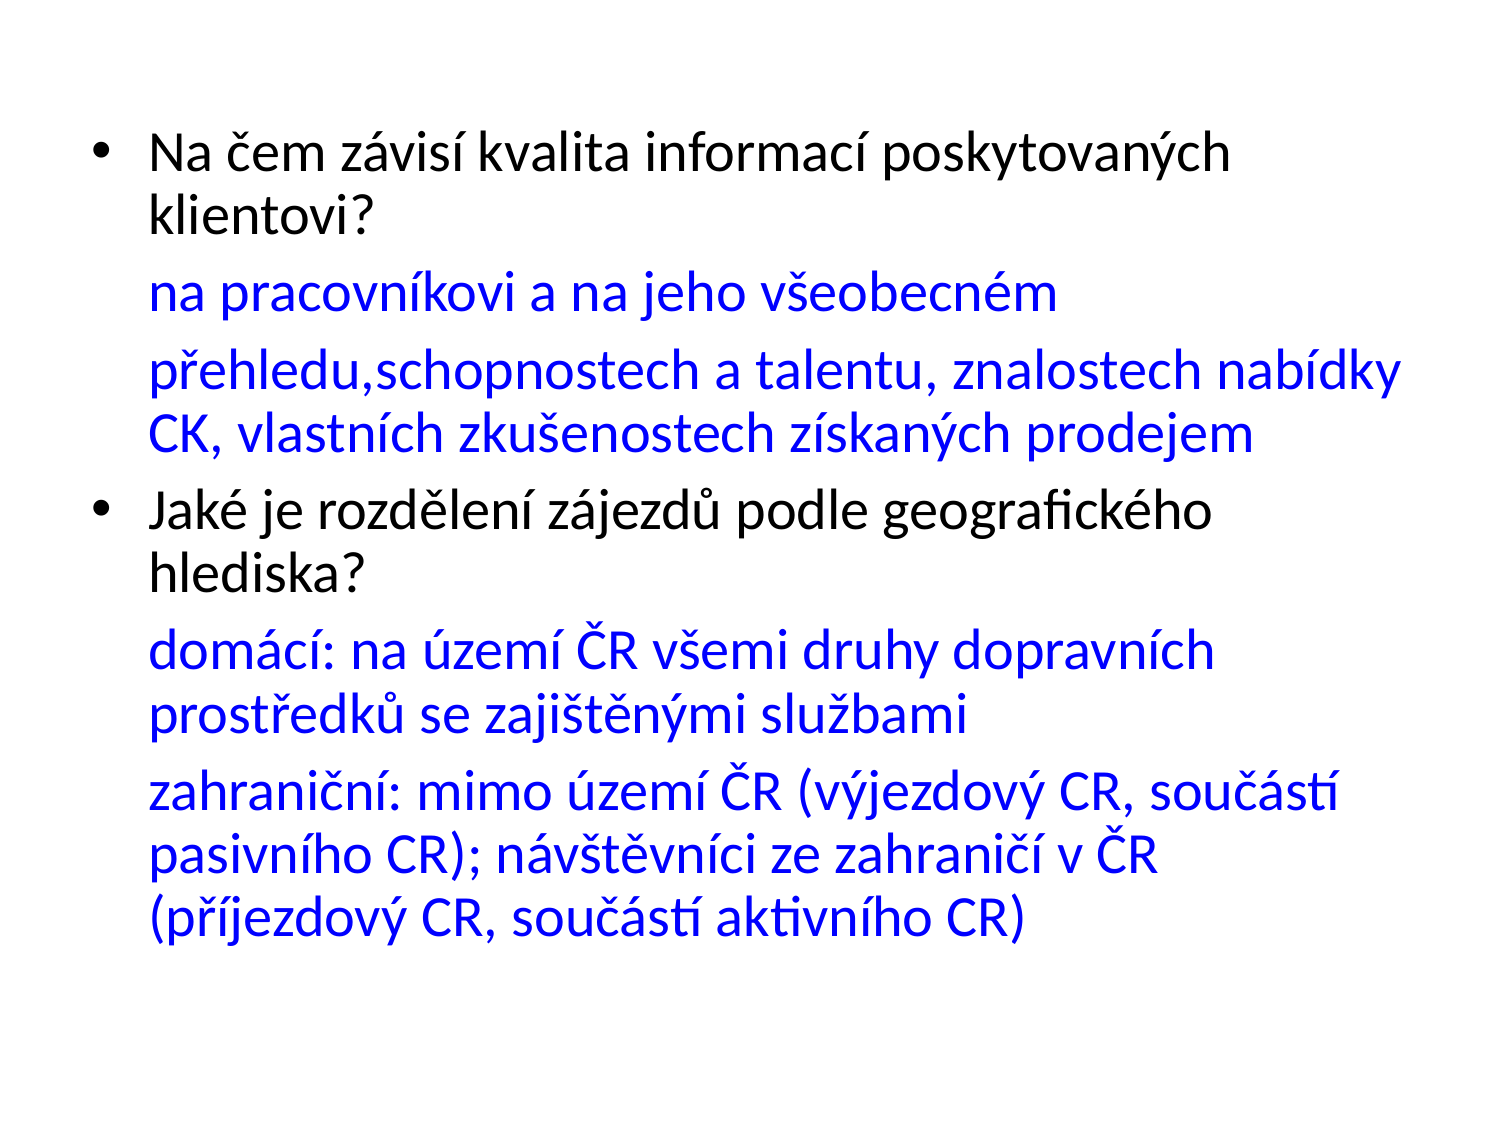

# Na čem závisí kvalita informací poskytovaných klientovi?
	na pracovníkovi a na jeho všeobecném
	přehledu,schopnostech a talentu, znalostech nabídky CK, vlastních zkušenostech získaných prodejem
Jaké je rozdělení zájezdů podle geografického hlediska?
	domácí: na území ČR všemi druhy dopravních prostředků se zajištěnými službami
	zahraniční: mimo území ČR (výjezdový CR, součástí pasivního CR); návštěvníci ze zahraničí v ČR (příjezdový CR, součástí aktivního CR)